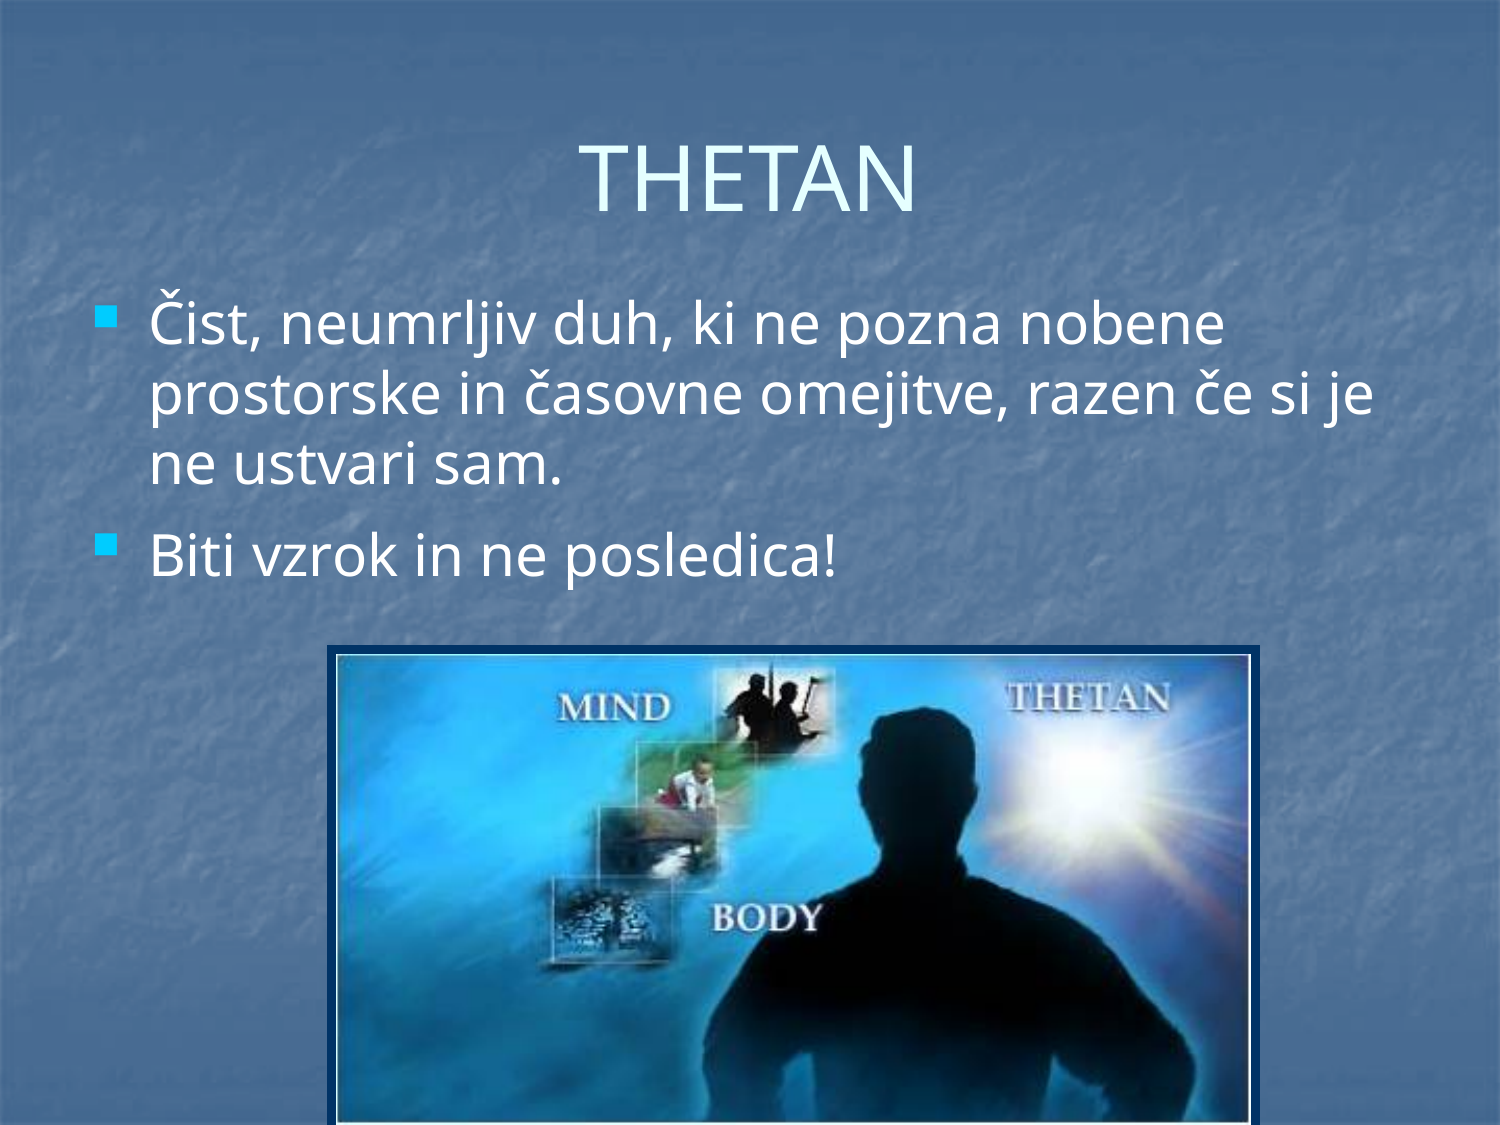

# THETAN
Čist, neumrljiv duh, ki ne pozna nobene prostorske in časovne omejitve, razen če si je ne ustvari sam.
Biti vzrok in ne posledica!